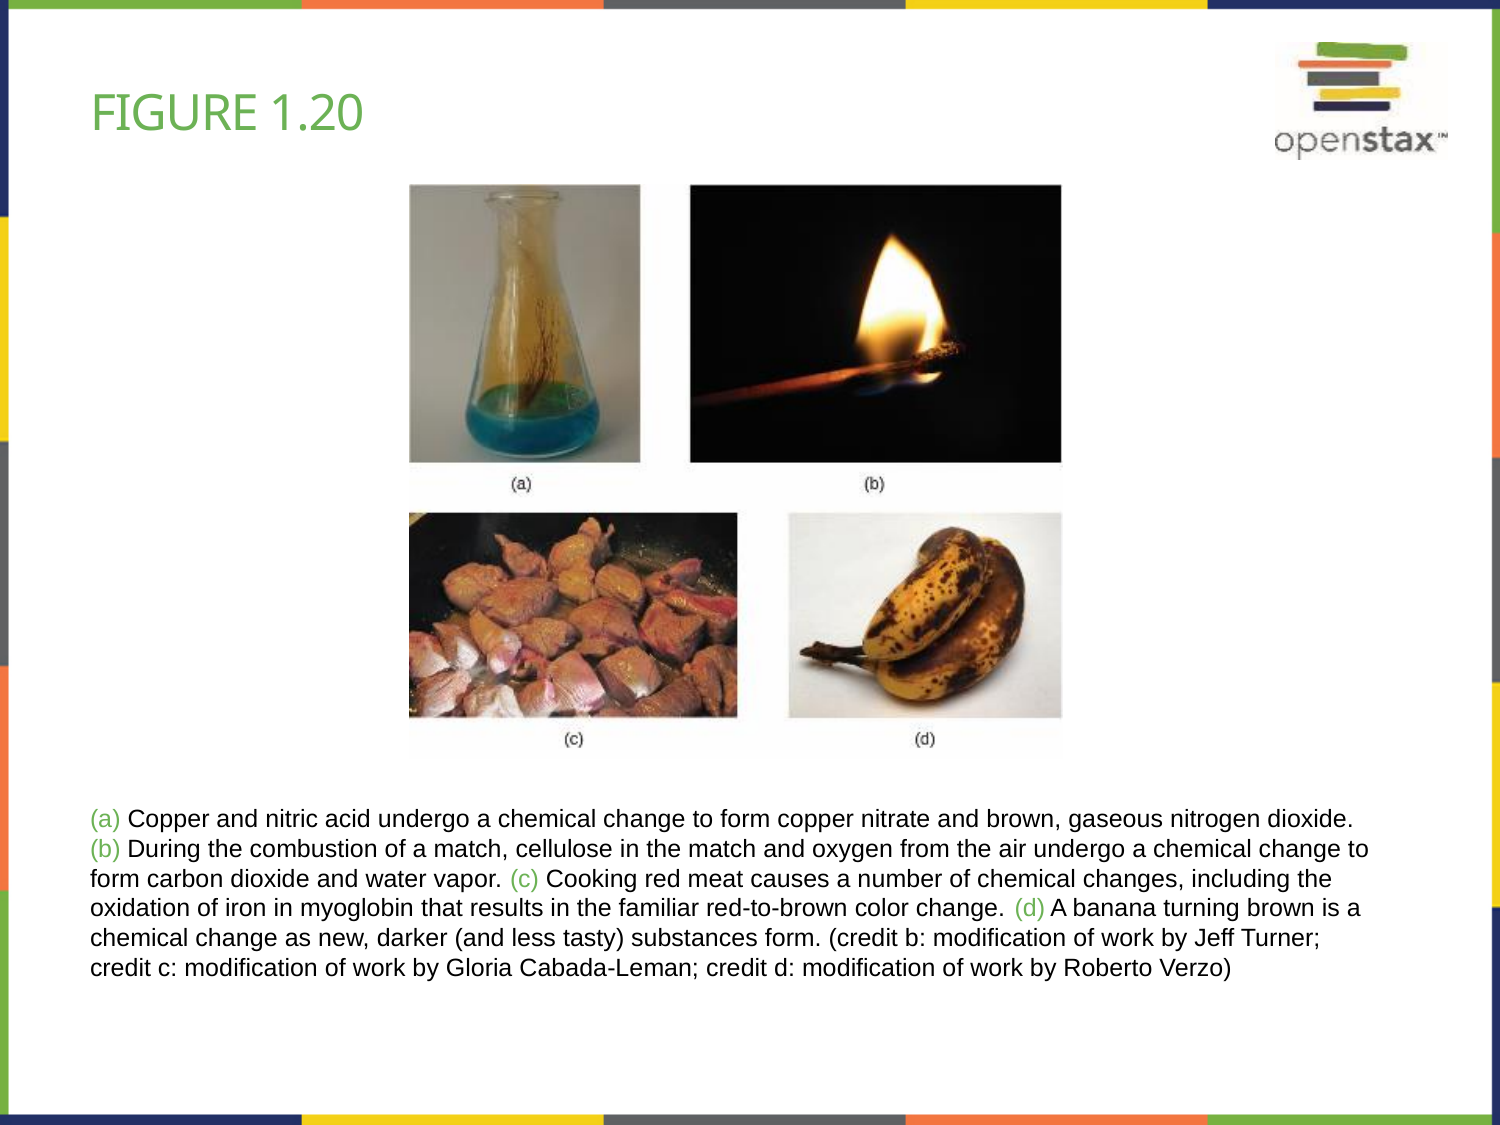

# Figure 1.20
(a) Copper and nitric acid undergo a chemical change to form copper nitrate and brown, gaseous nitrogen dioxide. (b) During the combustion of a match, cellulose in the match and oxygen from the air undergo a chemical change to form carbon dioxide and water vapor. (c) Cooking red meat causes a number of chemical changes, including the oxidation of iron in myoglobin that results in the familiar red-to-brown color change. (d) A banana turning brown is a chemical change as new, darker (and less tasty) substances form. (credit b: modification of work by Jeff Turner; credit c: modification of work by Gloria Cabada-Leman; credit d: modification of work by Roberto Verzo)